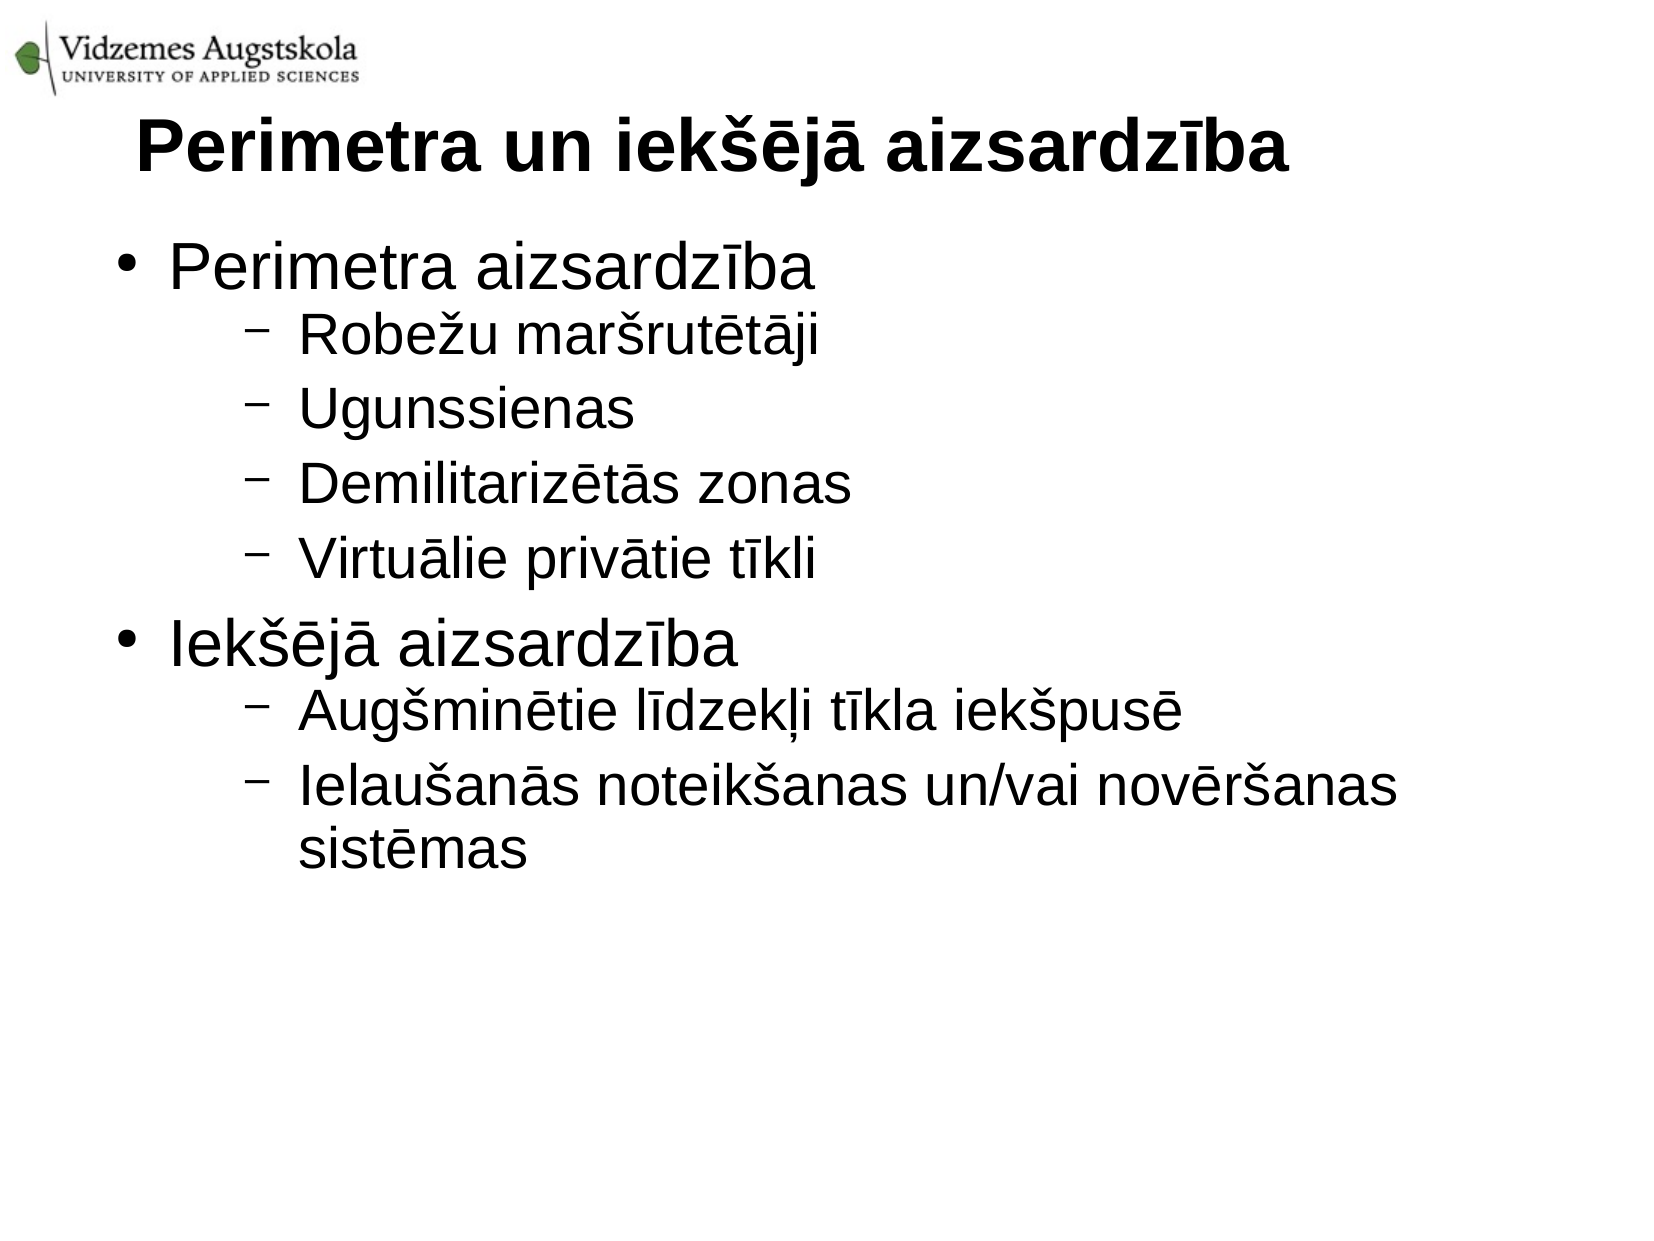

# Perimetra un iekšējā aizsardzība
Perimetra aizsardzība
Robežu maršrutētāji
Ugunssienas
Demilitarizētās zonas
Virtuālie privātie tīkli
Iekšējā aizsardzība
Augšminētie līdzekļi tīkla iekšpusē
Ielaušanās noteikšanas un/vai novēršanas sistēmas